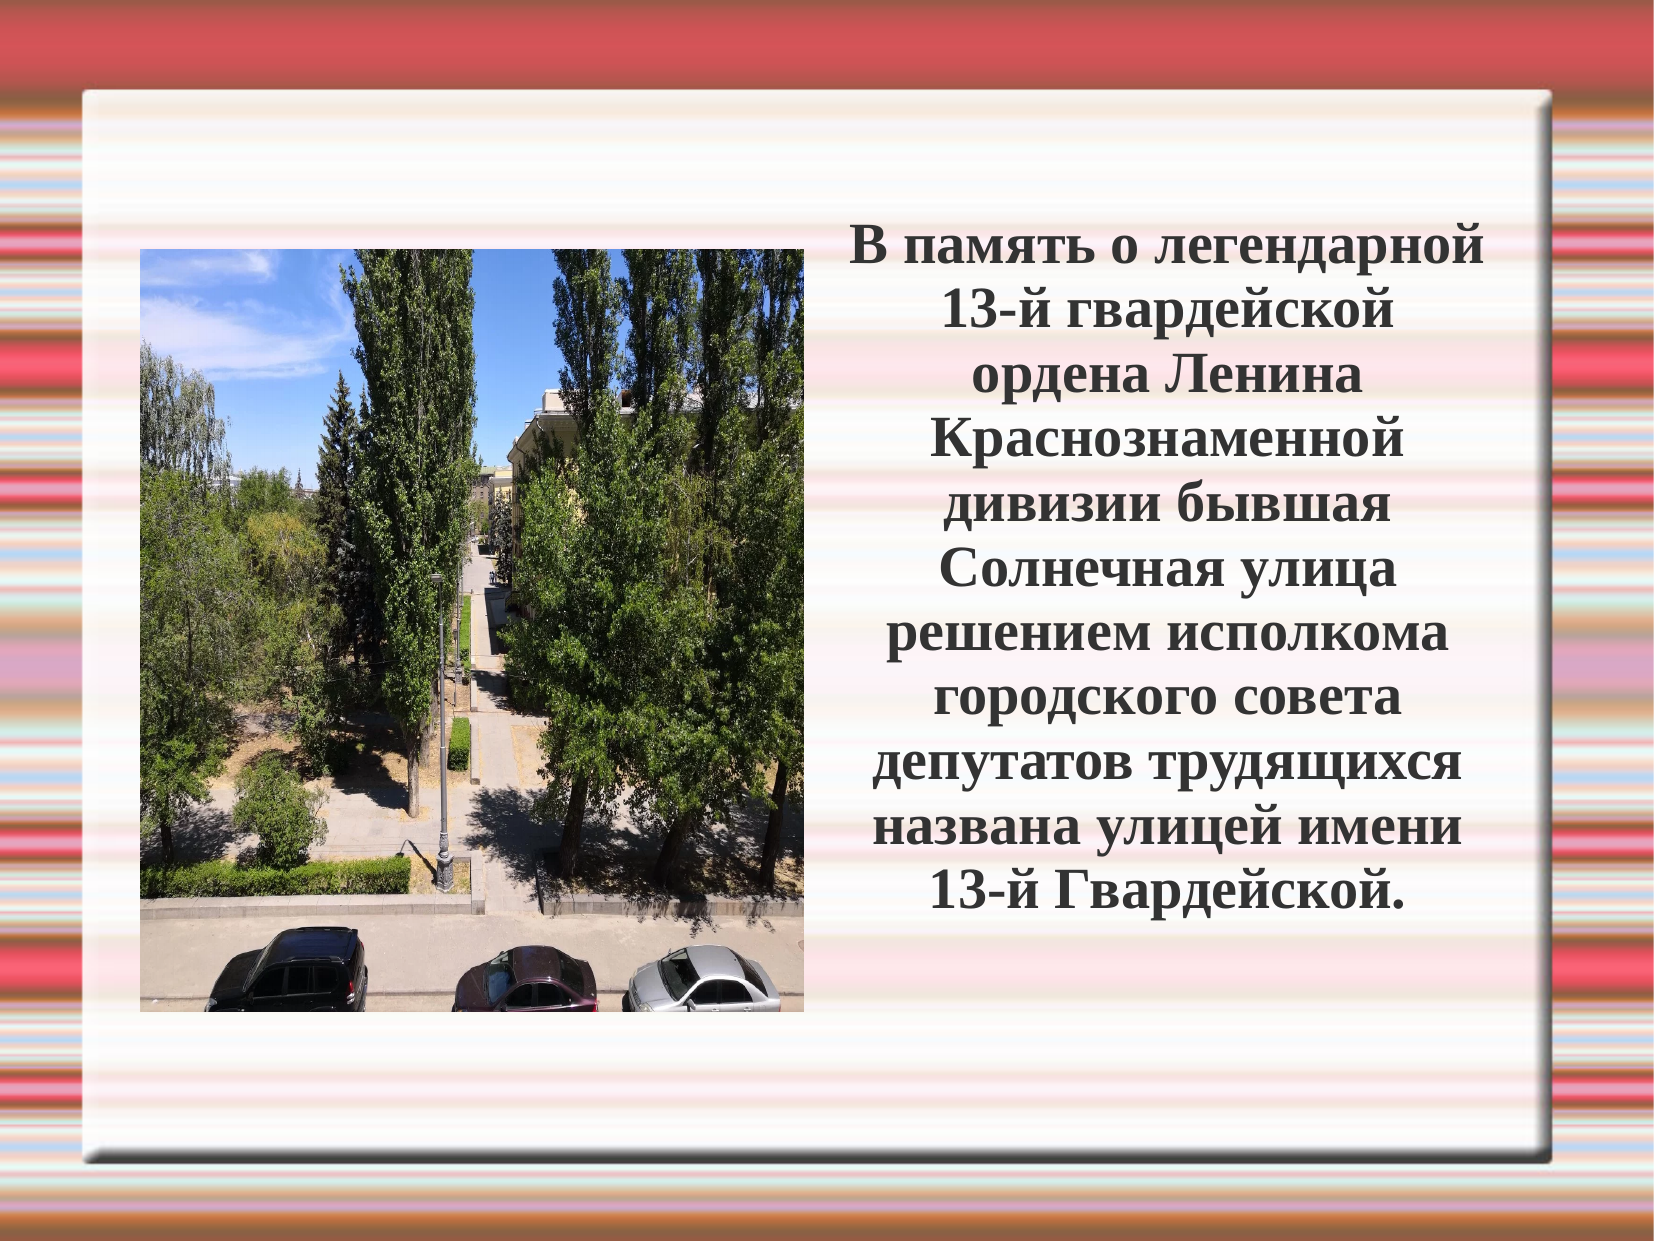

# В память о легендарной 13-й гвардейской ордена Ленина Краснознаменной дивизии бывшая Солнечная улица решением исполкома городского совета депутатов трудящихся названа улицей имени 13-й Гвардейской.